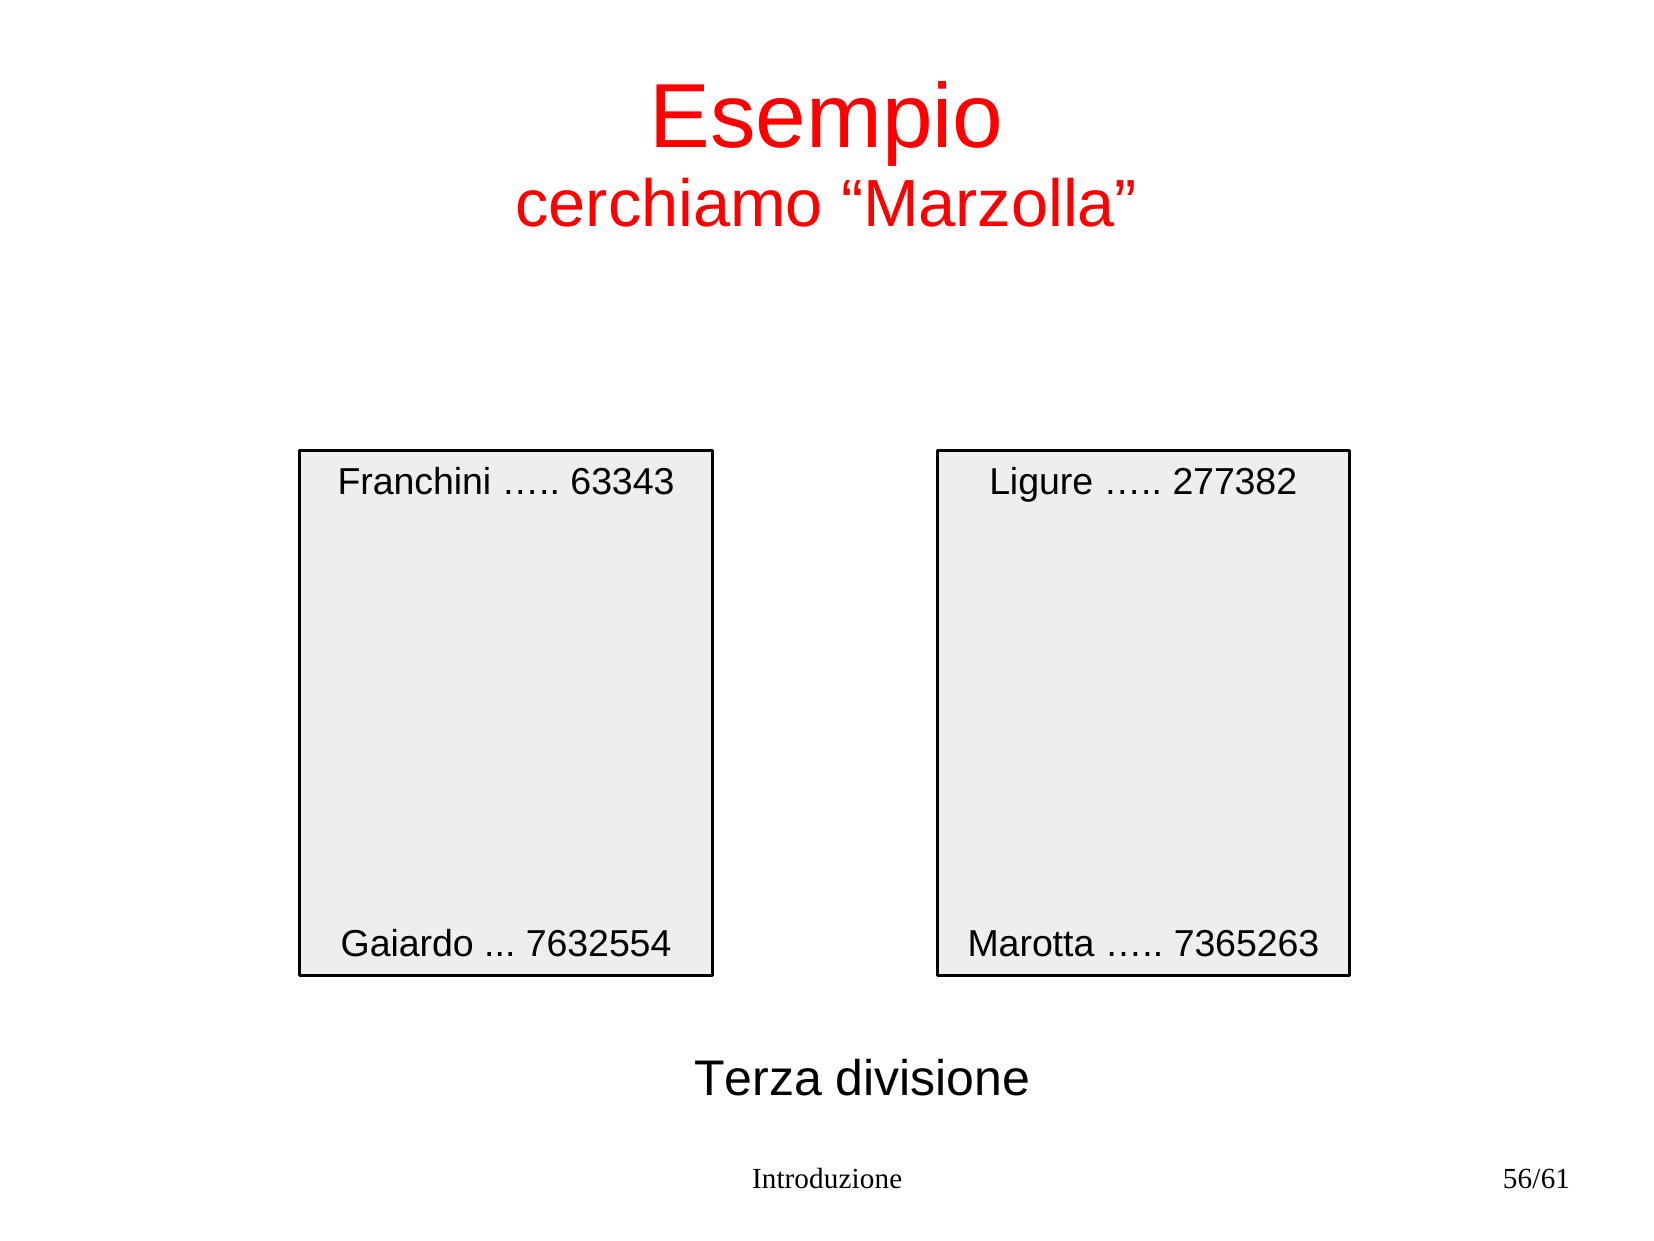

# Esempio cerchiamo “Marzolla”
Franchini ….. 63343
Gaiardo ... 7632554
Ligure ….. 277382
Marotta ….. 7365263
Terza divisione
Introduzione
56